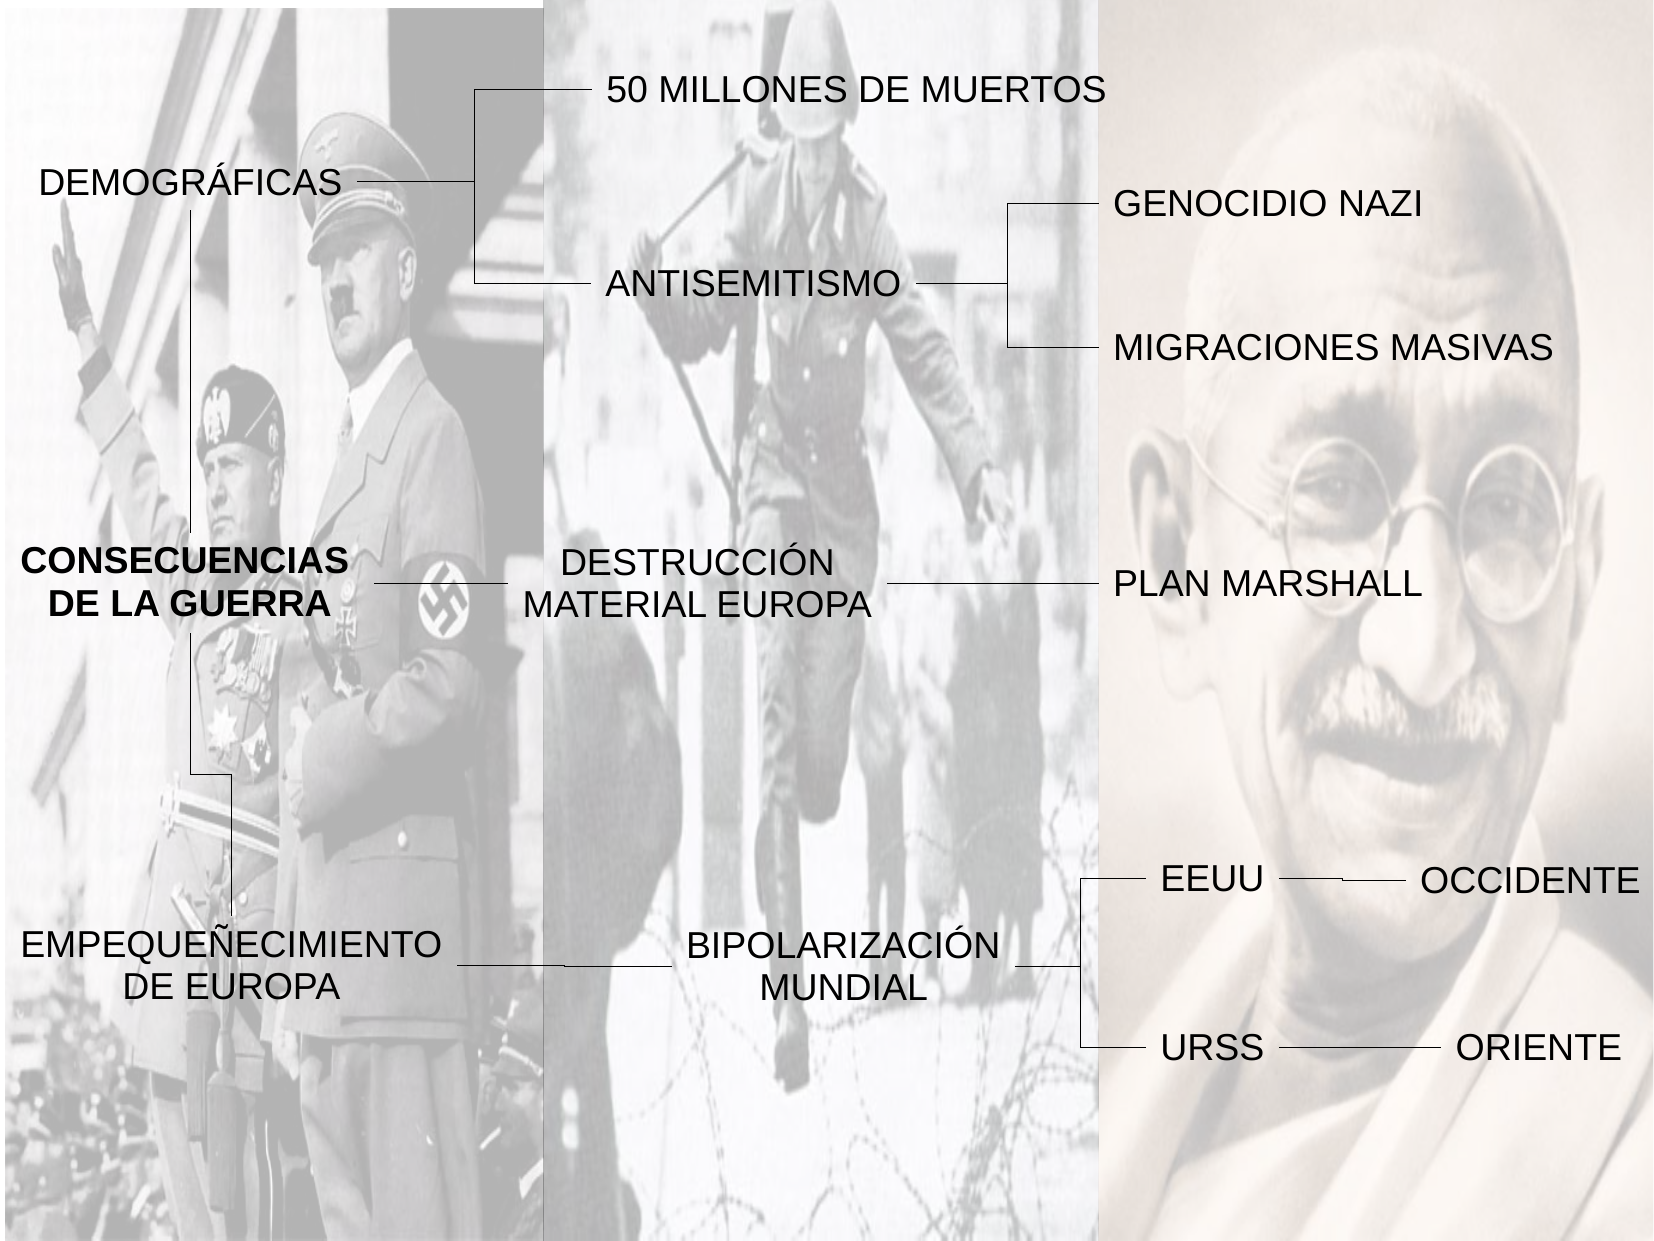

50 MILLONES DE MUERTOS
DEMOGRÁFICAS
GENOCIDIO NAZI
ANTISEMITISMO
MIGRACIONES MASIVAS
CONSECUENCIAS
DE LA GUERRA
DESTRUCCIÓN
MATERIAL EUROPA
PLAN MARSHALL
EEUU
OCCIDENTE
EMPEQUEÑECIMIENTO
DE EUROPA
BIPOLARIZACIÓN
MUNDIAL
URSS
ORIENTE